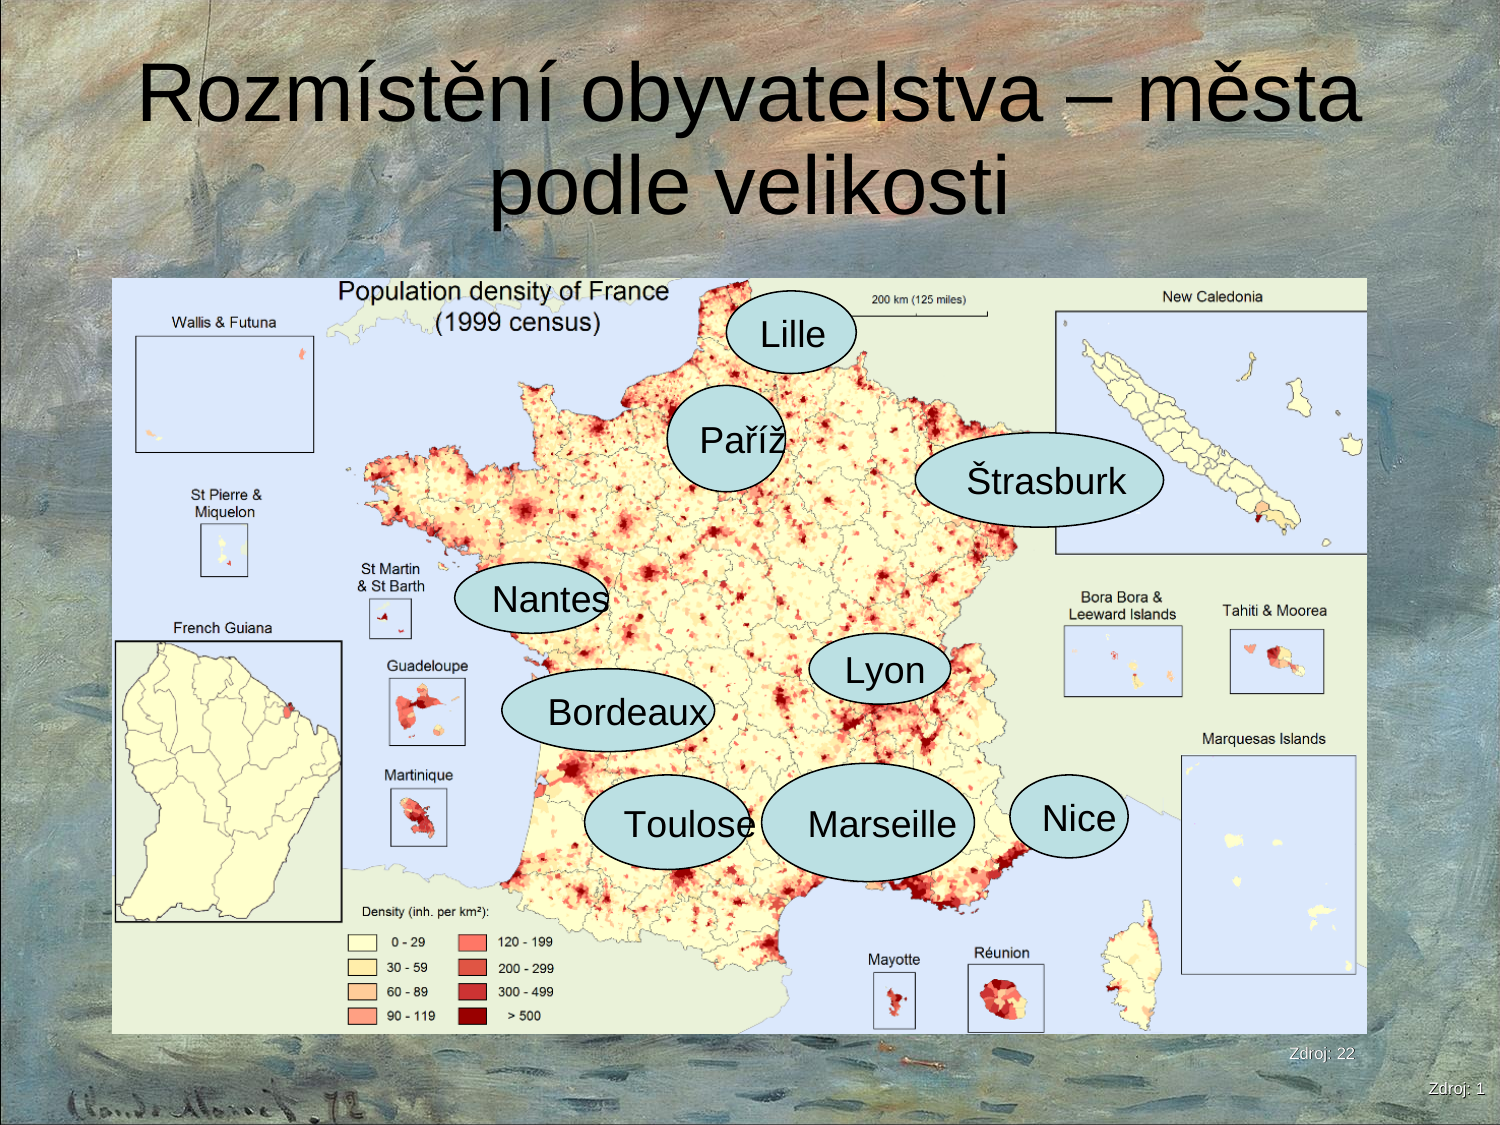

# Rozmístění obyvatelstva – města podle velikosti
Lille
Paříž
Štrasburk
Nantes
Lyon
Bordeaux
Marseille
Toulose
Nice
Zdroj: 22
Zdroj: 1